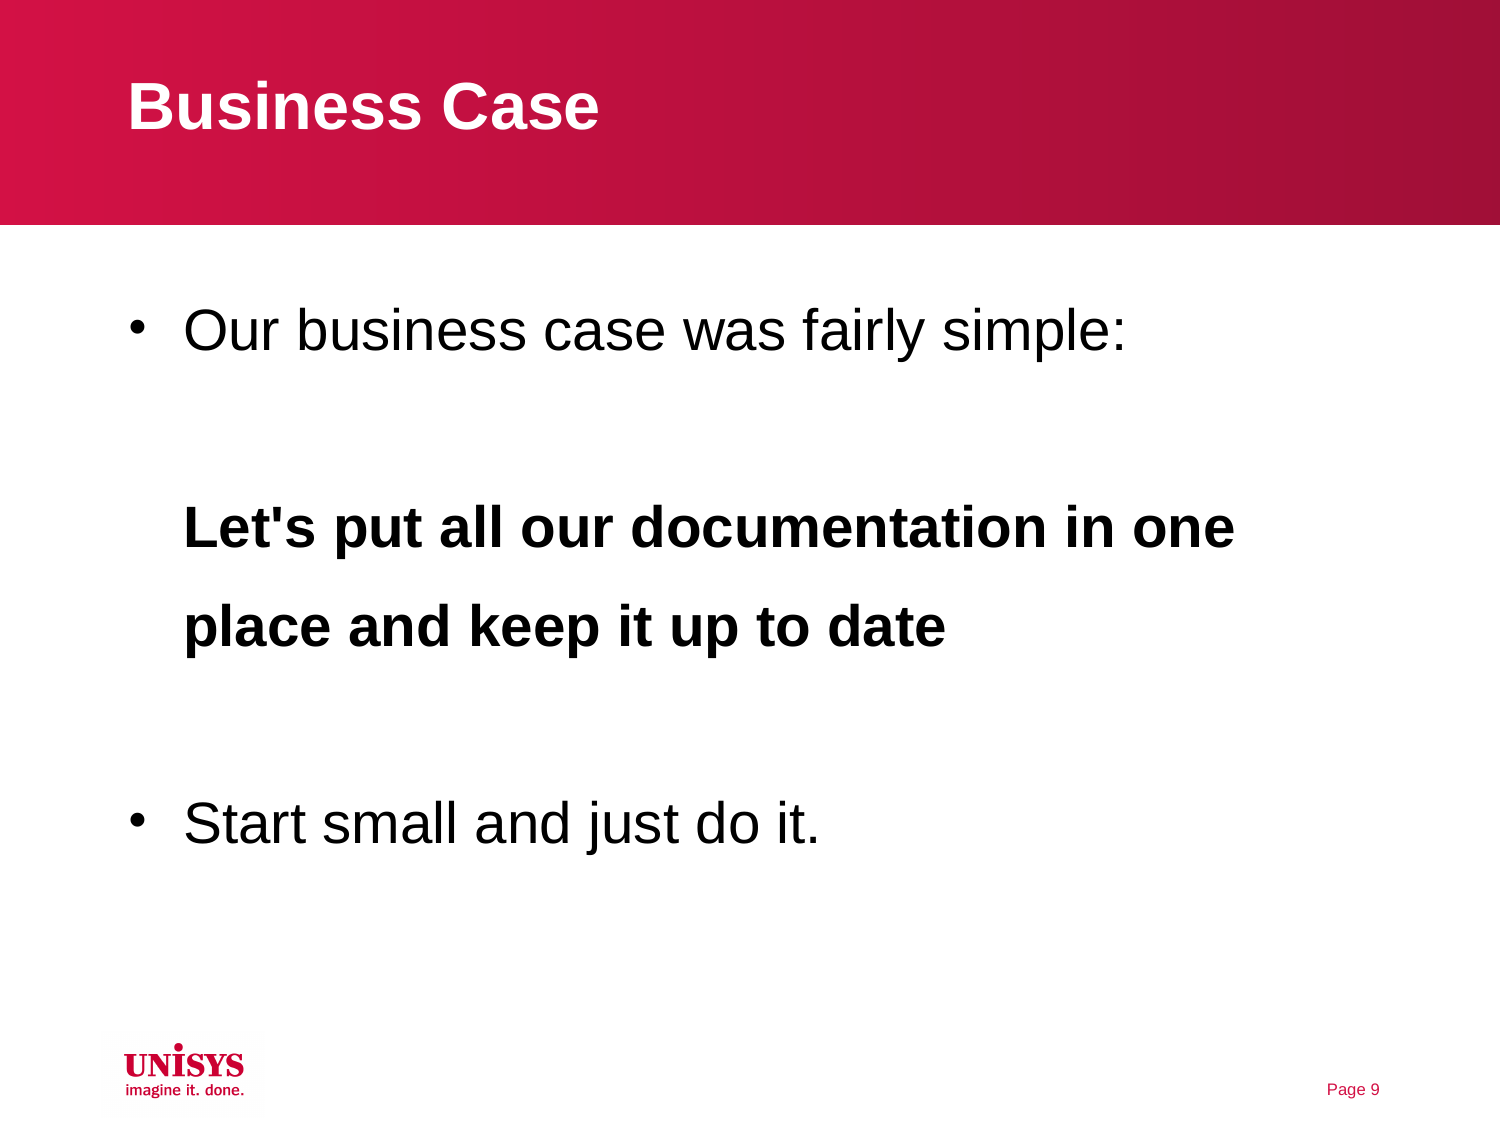

# Business Case
Our business case was fairly simple:
Let's put all our documentation in one
place and keep it up to date
Start small and just do it.
9